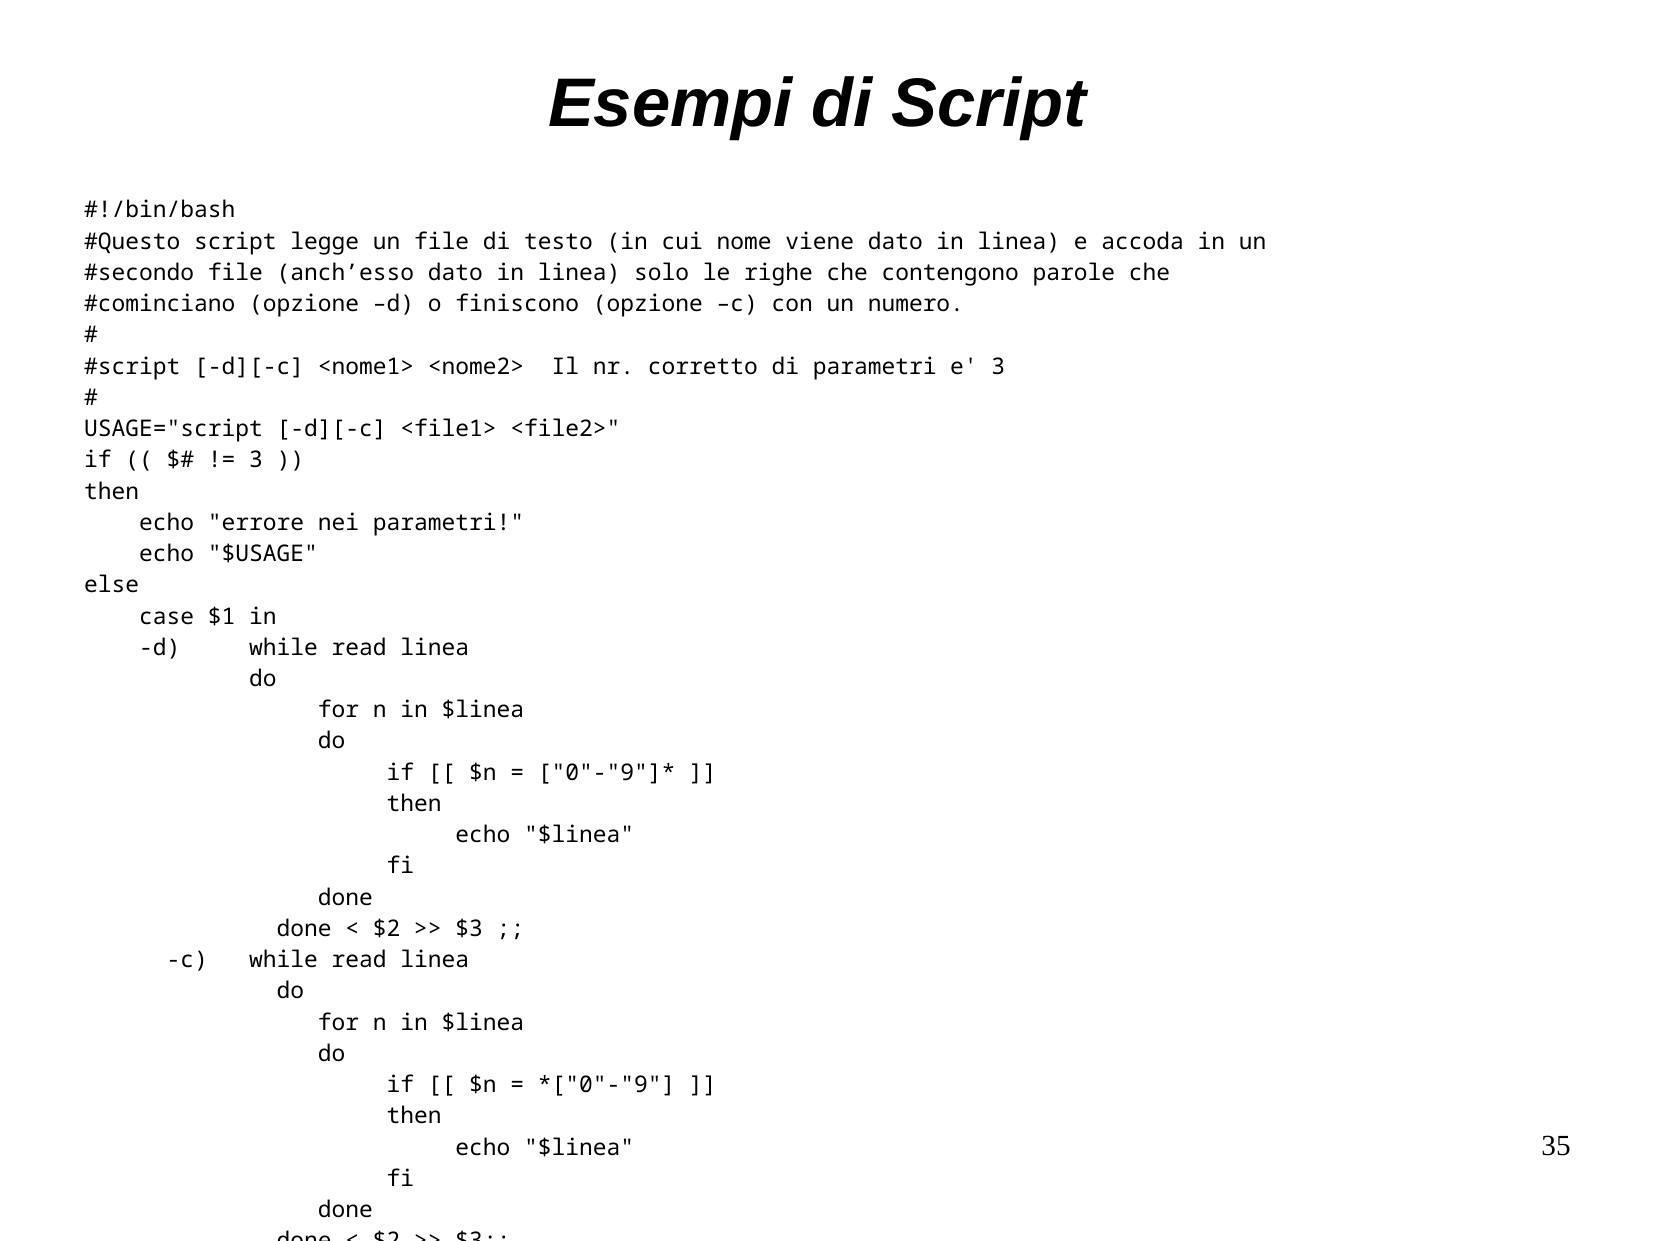

# Esempi di Script
#!/bin/bash
#Questo script legge un file di testo (in cui nome viene dato in linea) e accoda in un
#secondo file (anch’esso dato in linea) solo le righe che contengono parole che
#cominciano (opzione –d) o finiscono (opzione –c) con un numero.
#
#script [-d][-c] <nome1> <nome2> Il nr. corretto di parametri e' 3
#
USAGE="script [-d][-c] <file1> <file2>"
if (( $# != 3 ))
then
 echo "errore nei parametri!"
 echo "$USAGE"
else
 case $1 in
 -d) while read linea
 do
 for n in $linea
 do
 if [[ $n = ["0"-"9"]* ]]
 then
 echo "$linea"
 fi
 done
 done < $2 >> $3 ;;
 -c) while read linea
 do
 for n in $linea
 do
 if [[ $n = *["0"-"9"] ]]
 then
 echo "$linea"
 fi
 done
 done < $2 >> $3;;
 *) echo "switch errato!";;
 esac
fi
35